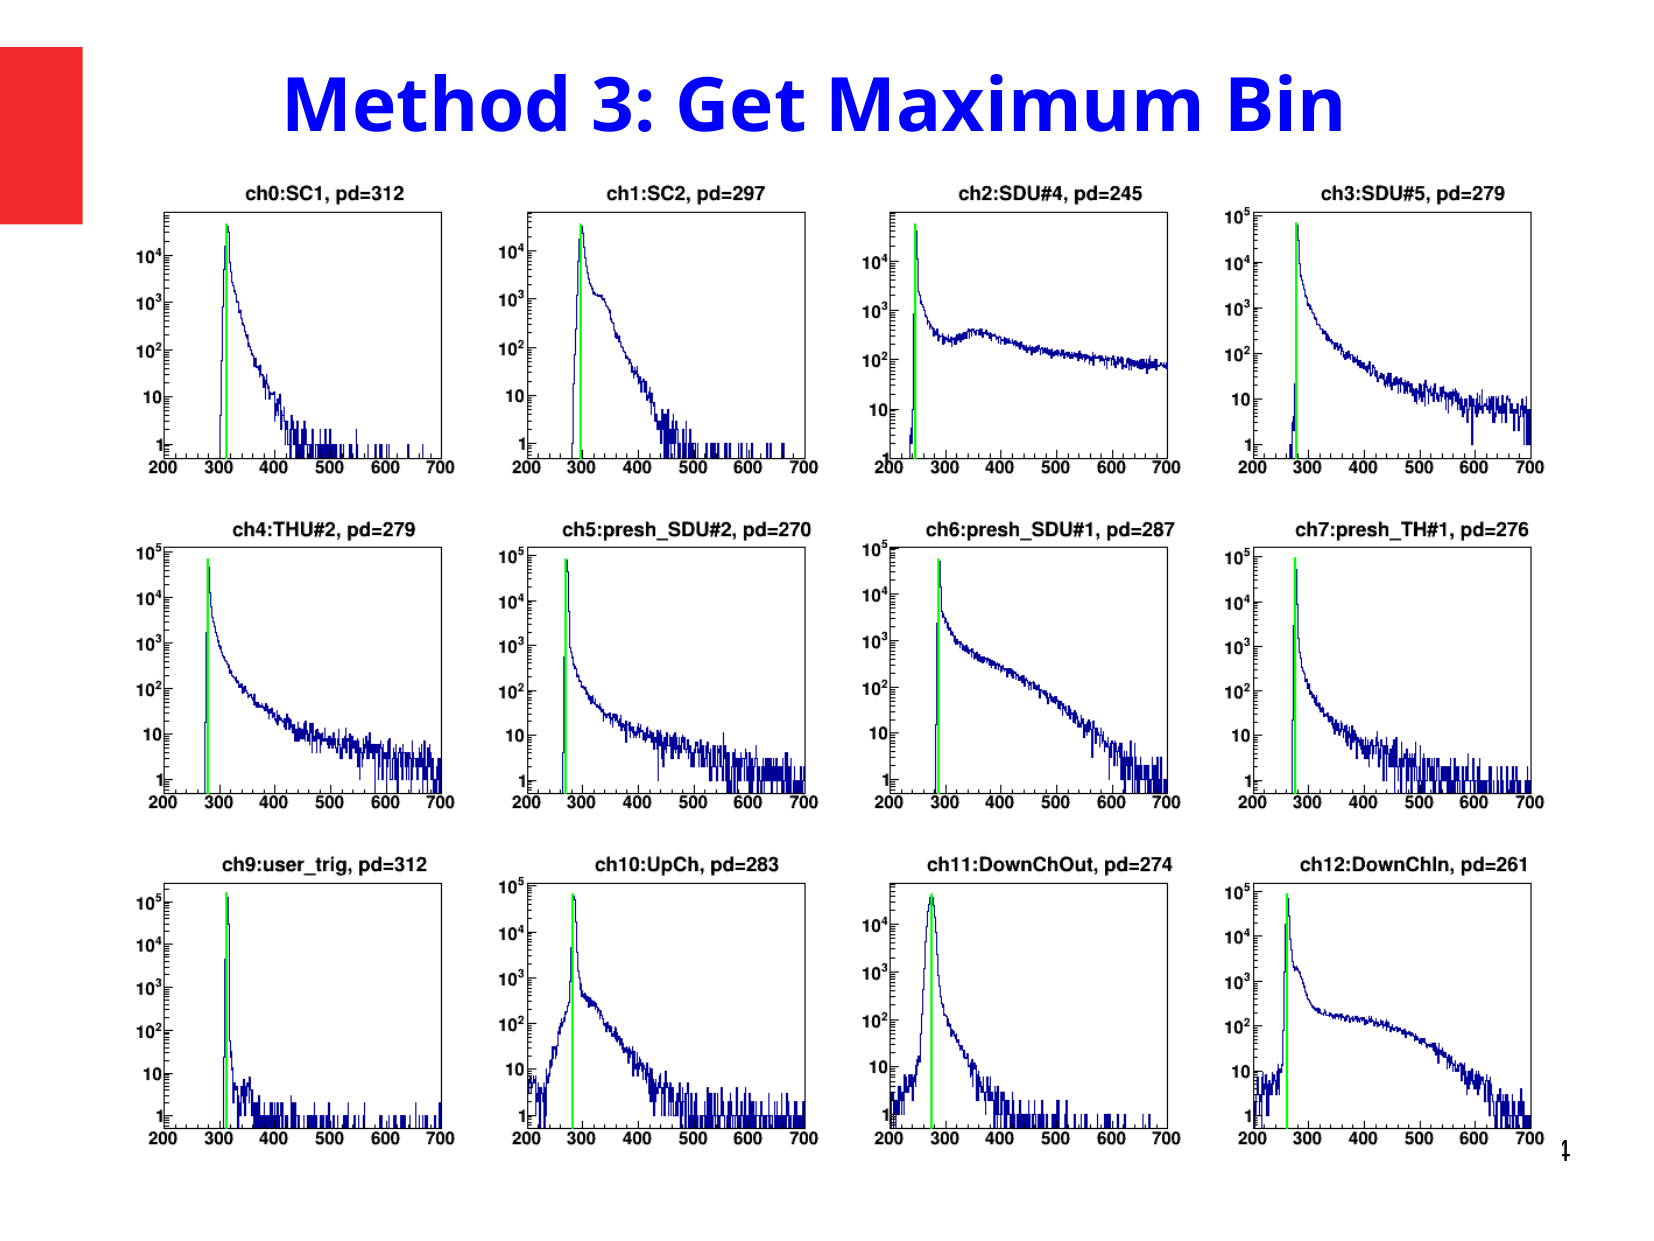

# Method 3: Get Maximum Bin
8